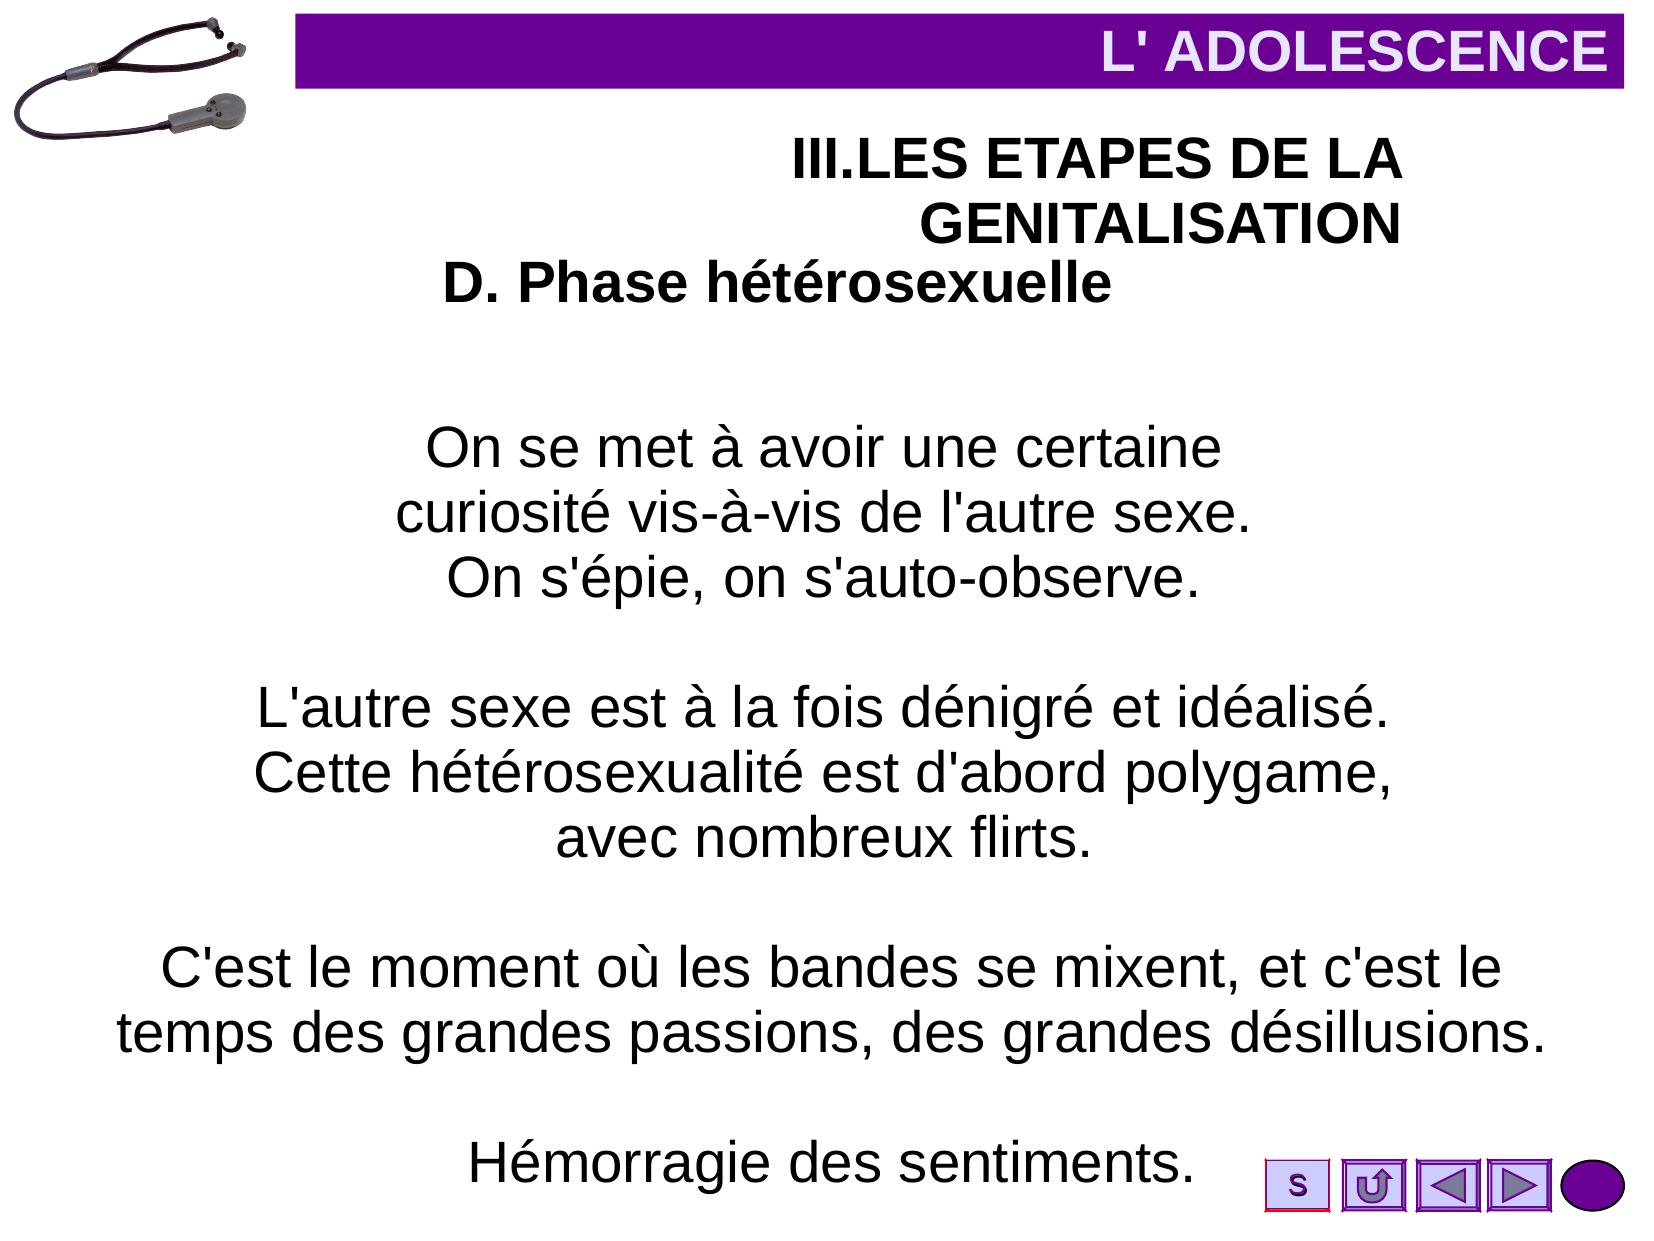

L' ADOLESCENCE
III.LES ETAPES DE LA GENITALISATION
D. Phase hétérosexuelle
On se met à avoir une certaine
curiosité vis-à-vis de l'autre sexe.
On s'épie, on s'auto-observe.
L'autre sexe est à la fois dénigré et idéalisé.
Cette hétérosexualité est d'abord polygame,
avec nombreux flirts.
C'est le moment où les bandes se mixent, et c'est le temps des grandes passions, des grandes désillusions.
 Hémorragie des sentiments.